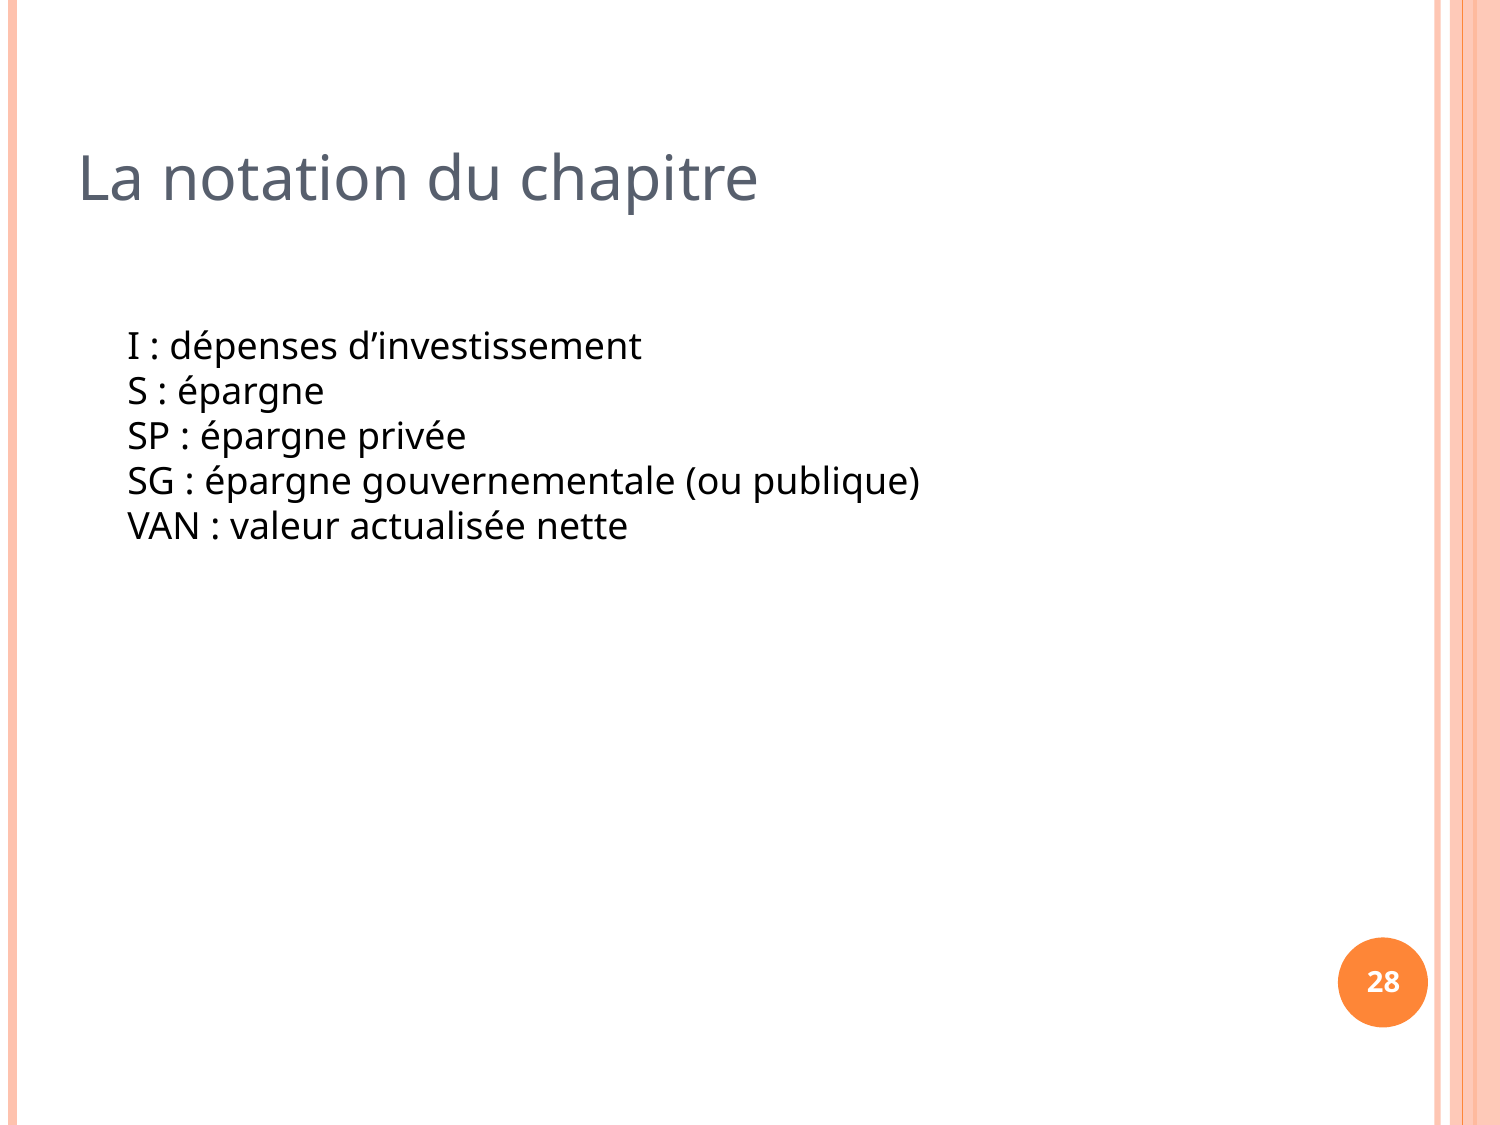

# La notation du chapitre
I : dépenses d’investissement
S : épargne
SP : épargne privée
SG : épargne gouvernementale (ou publique)
VAN : valeur actualisée nette